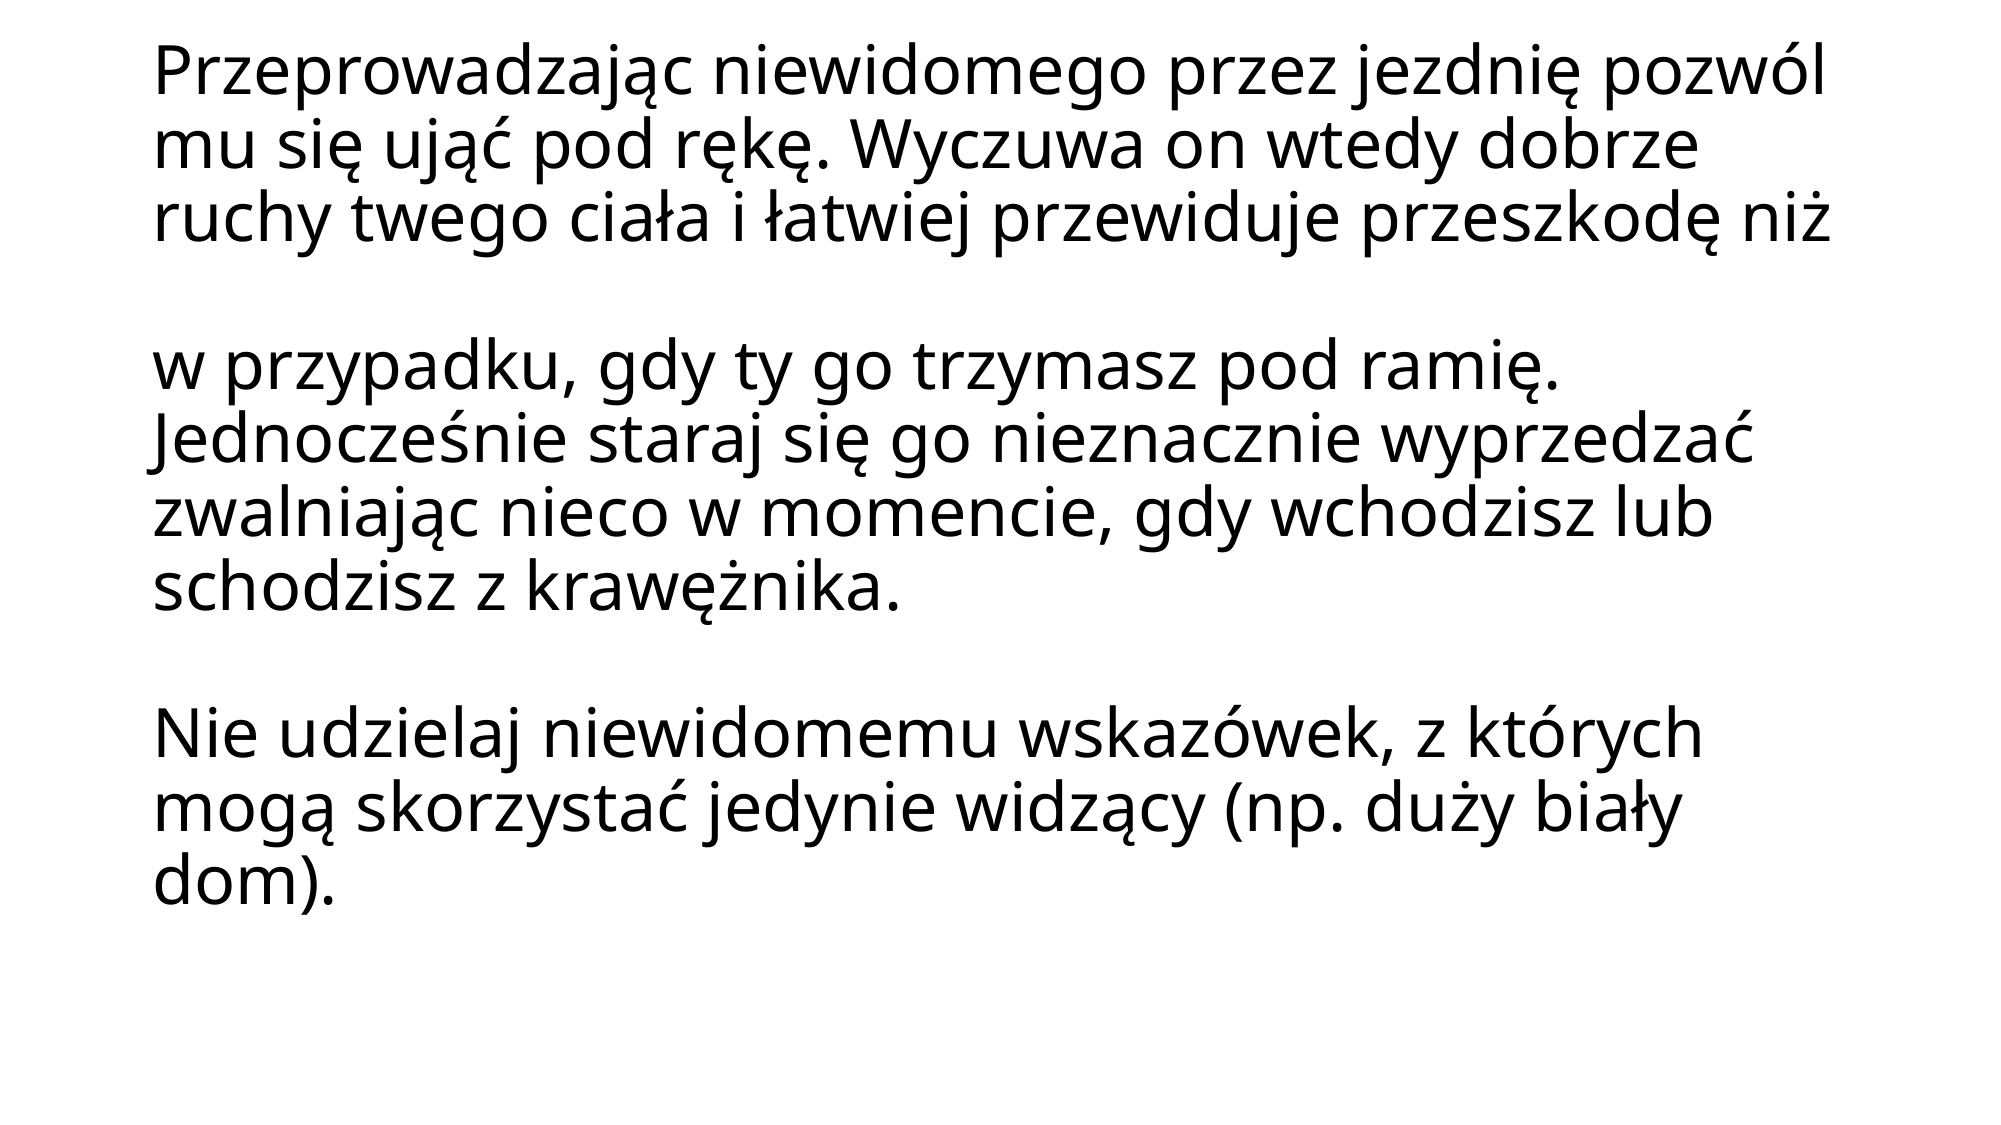

# Przeprowadzając niewidomego przez jezdnię pozwól mu się ująć pod rękę. Wyczuwa on wtedy dobrze ruchy twego ciała i łatwiej przewiduje przeszkodę niż w przypadku, gdy ty go trzymasz pod ramię. Jednocześnie staraj się go nieznacznie wyprzedzać zwalniając nieco w momencie, gdy wchodzisz lub schodzisz z krawężnika. Nie udzielaj niewidomemu wskazówek, z których mogą skorzystać jedynie widzący (np. duży biały dom).